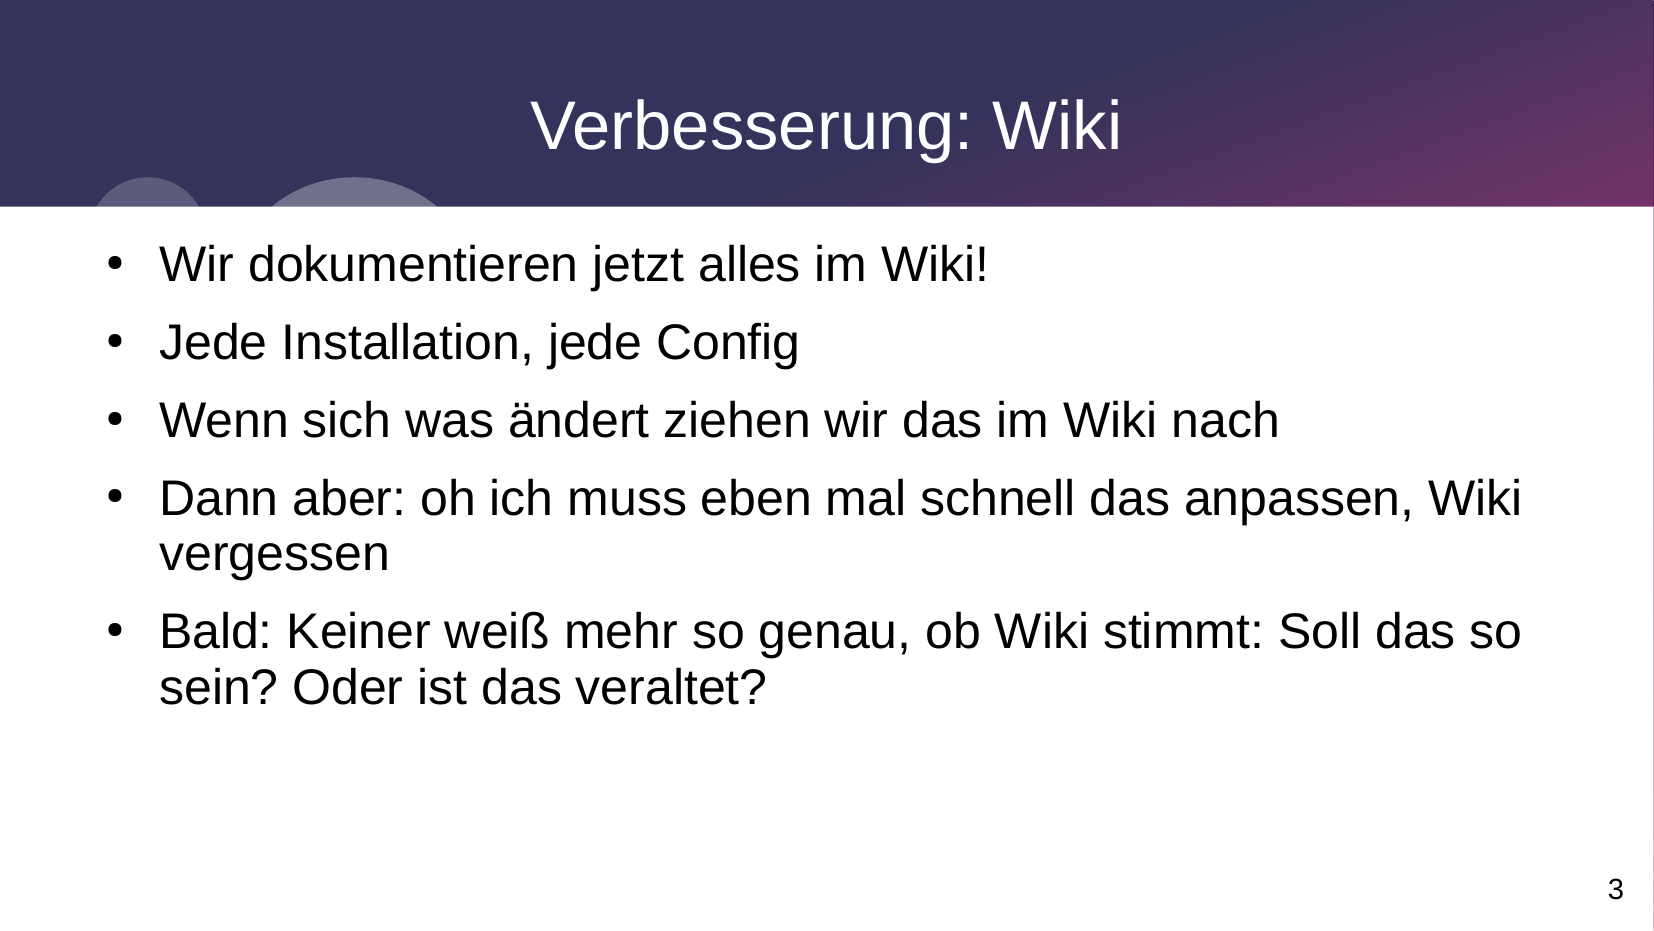

# Verbesserung: Wiki
Wir dokumentieren jetzt alles im Wiki!
Jede Installation, jede Config
Wenn sich was ändert ziehen wir das im Wiki nach
Dann aber: oh ich muss eben mal schnell das anpassen, Wiki vergessen
Bald: Keiner weiß mehr so genau, ob Wiki stimmt: Soll das so sein? Oder ist das veraltet?